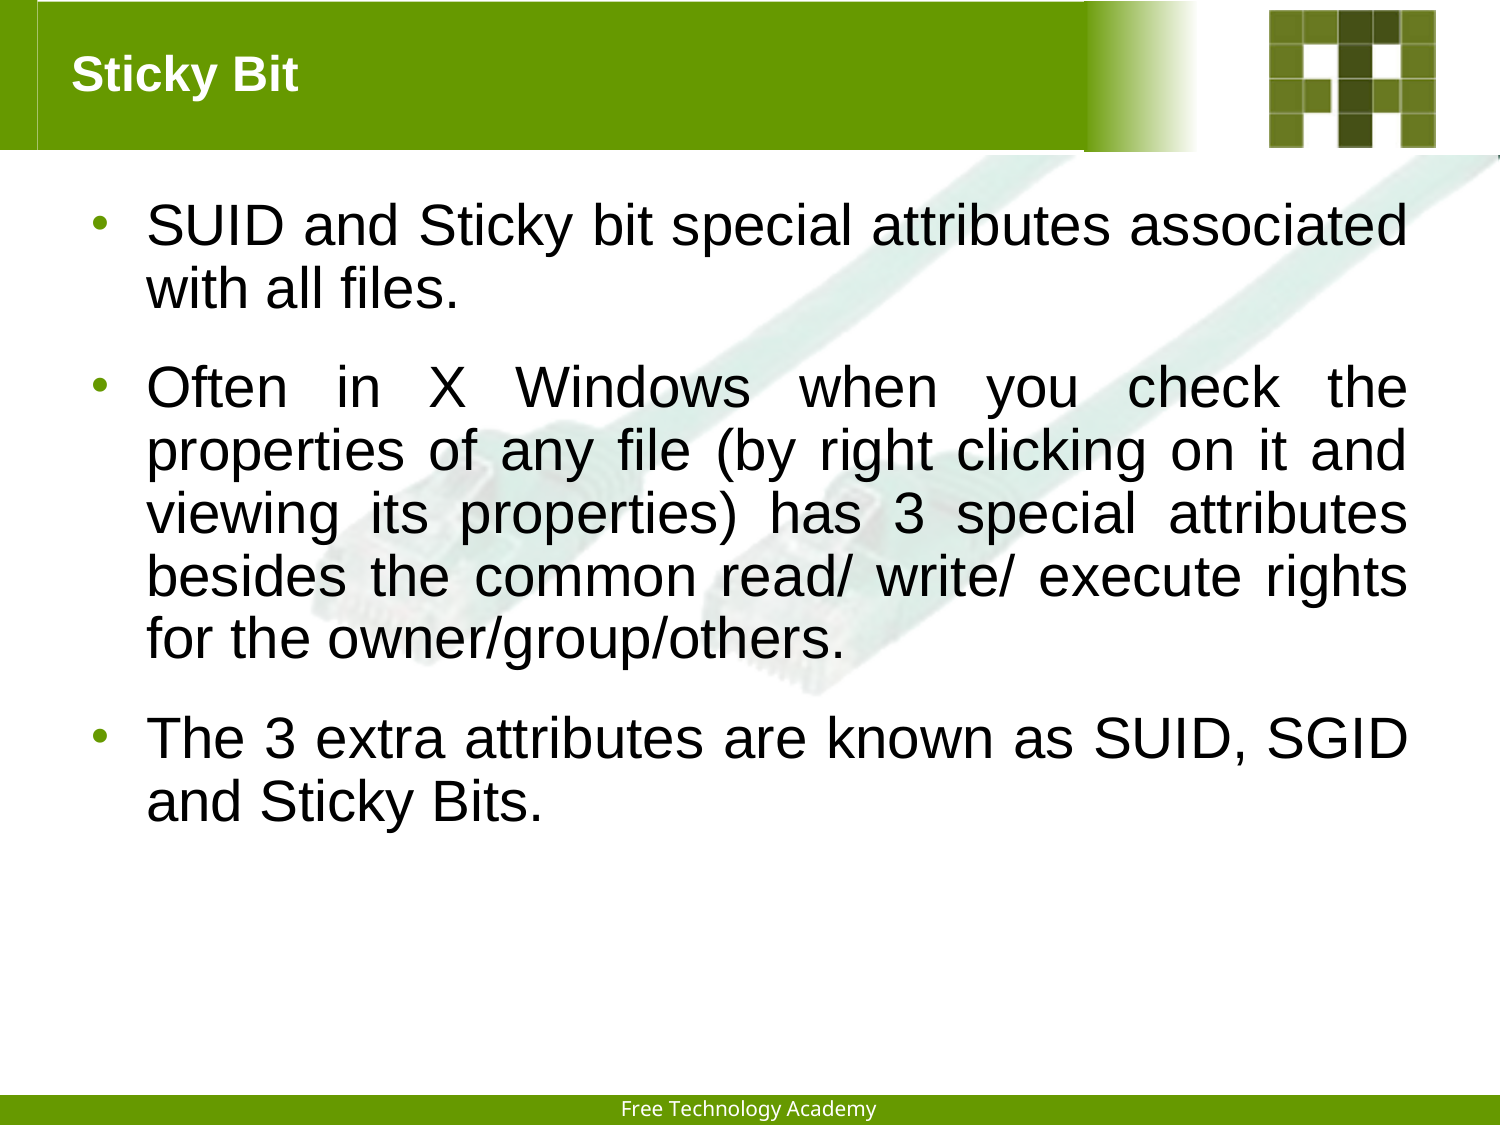

Sticky Bit
# SUID and Sticky bit special attributes associated with all files.
Often in X Windows when you check the properties of any file (by right clicking on it and viewing its properties) has 3 special attributes besides the common read/ write/ execute rights for the owner/group/others.
The 3 extra attributes are known as SUID, SGID and Sticky Bits.